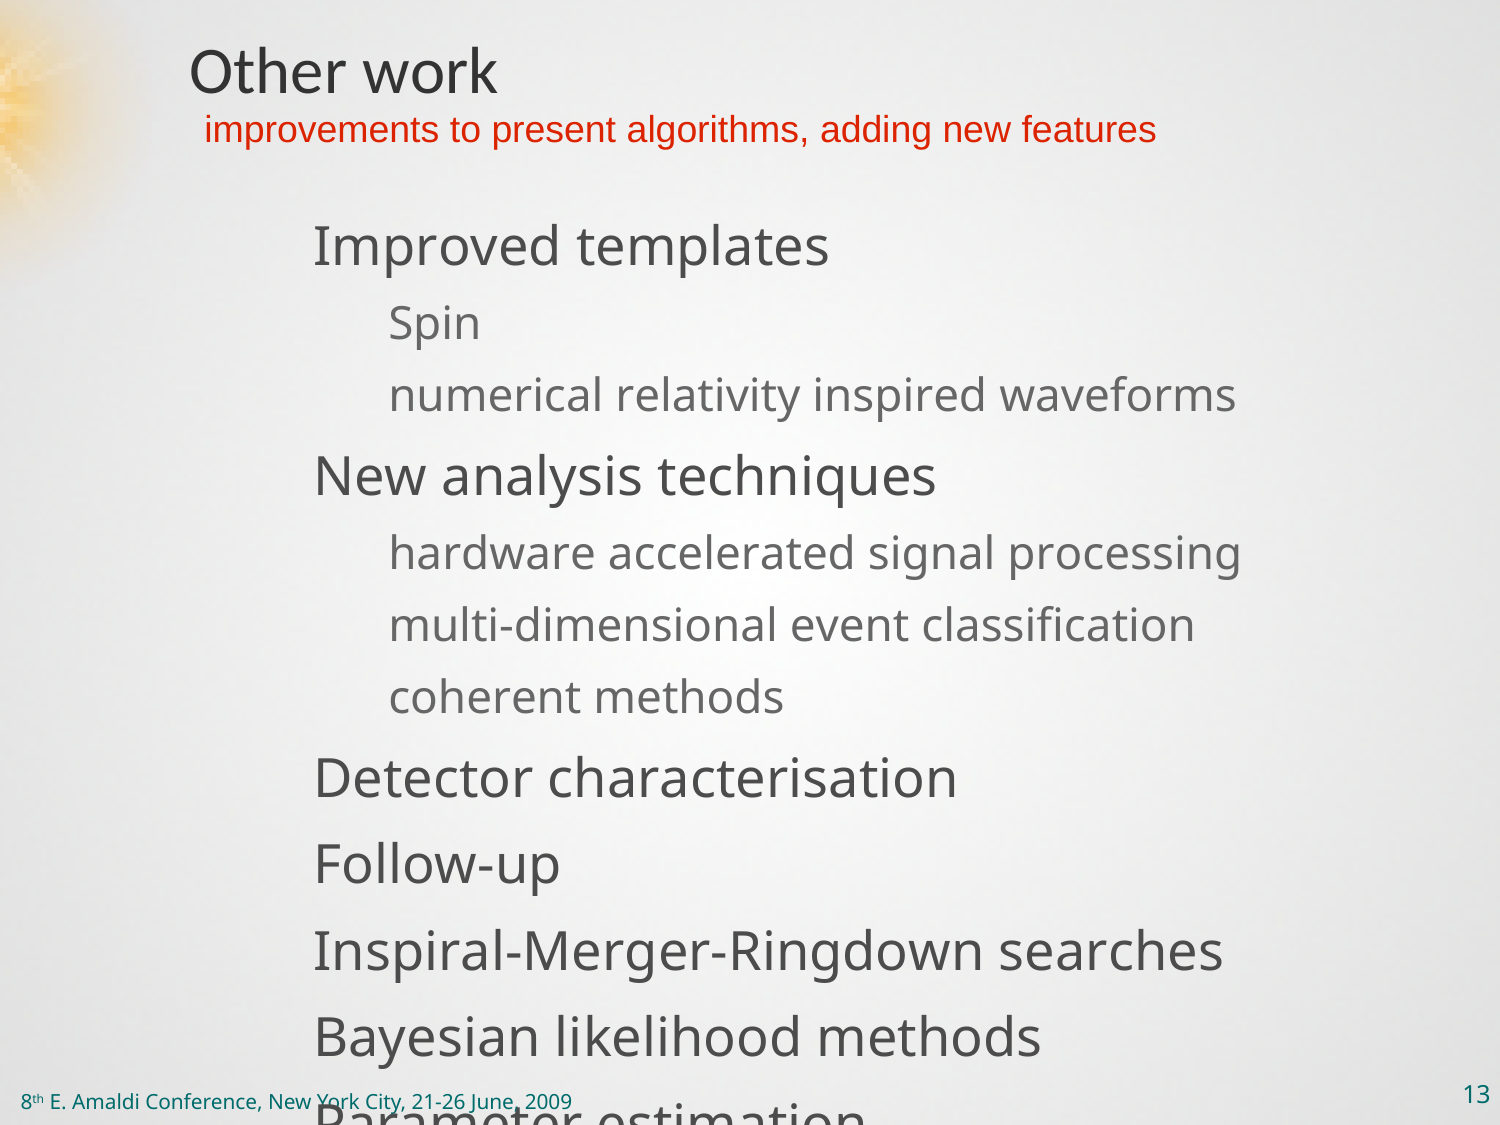

# Other work
improvements to present algorithms, adding new features
Improved templates
Spin
numerical relativity inspired waveforms
New analysis techniques
hardware accelerated signal processing
multi-dimensional event classification
coherent methods
Detector characterisation
Follow-up
Inspiral-Merger-Ringdown searches
Bayesian likelihood methods
Parameter estimation